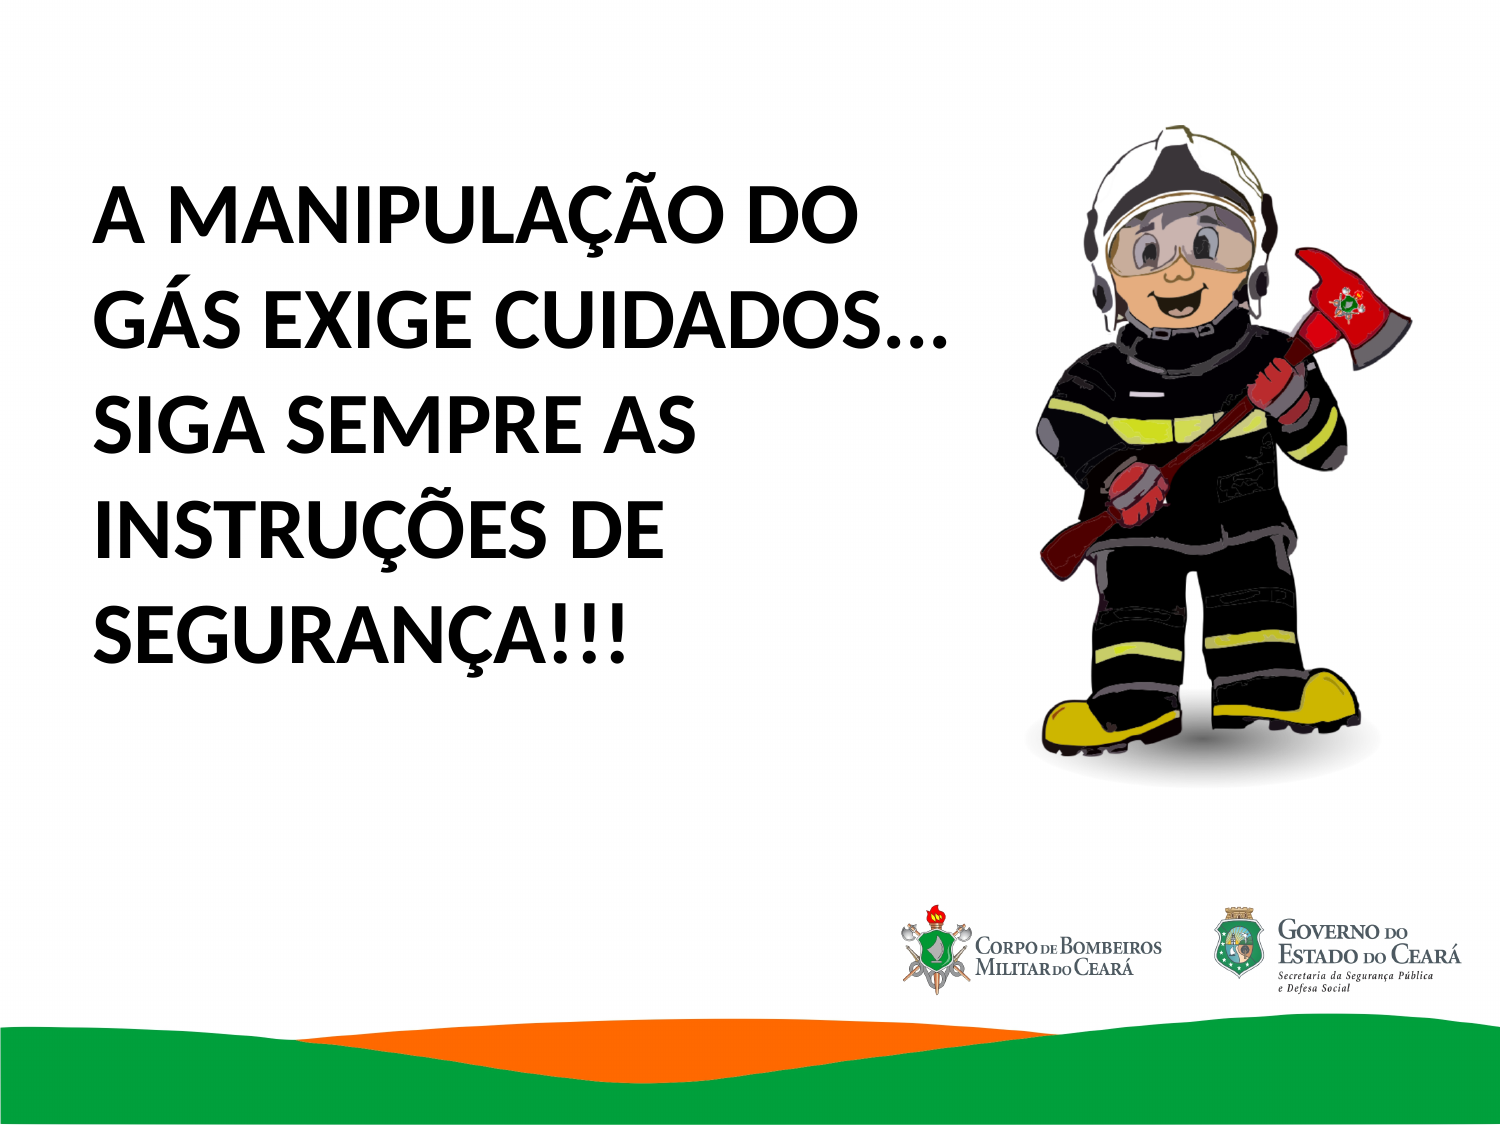

A MANIPULAÇÃO DO
GÁS EXIGE CUIDADOS...
SIGA SEMPRE AS INSTRUÇÕES DE SEGURANÇA!!!